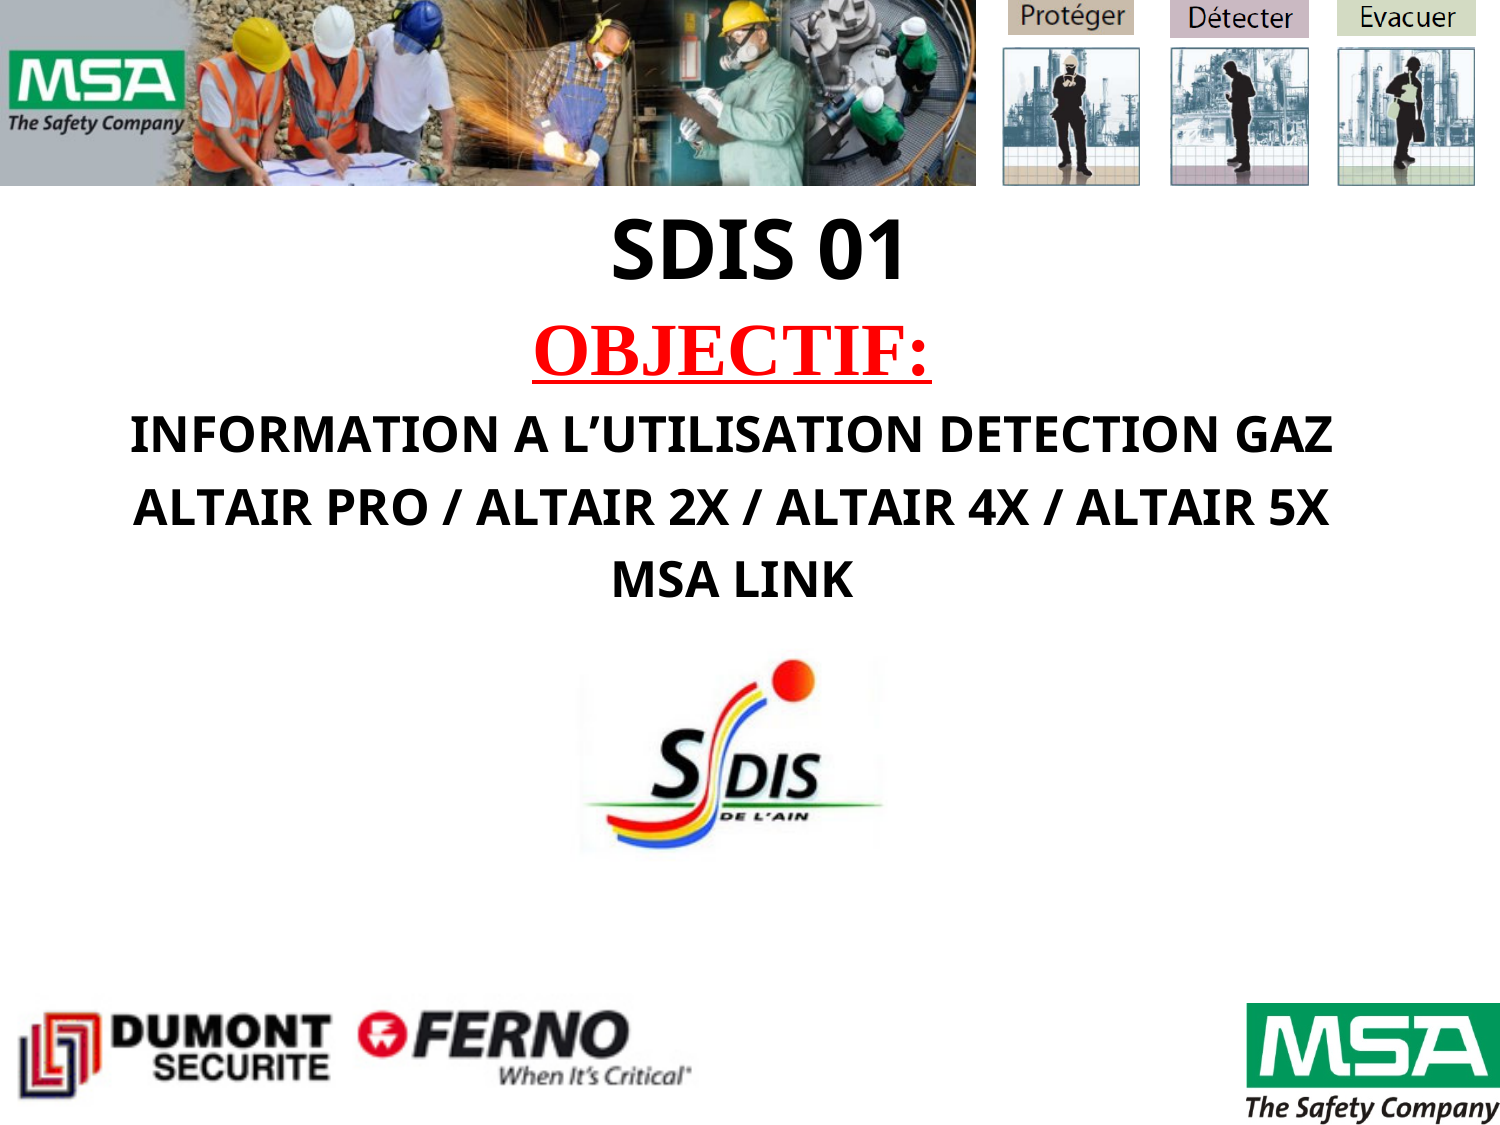

# SDIS 01
OBJECTIF:
INFORMATION A L’UTILISATION DETECTION GAZ
ALTAIR PRO / ALTAIR 2X / ALTAIR 4X / ALTAIR 5X
MSA LINK